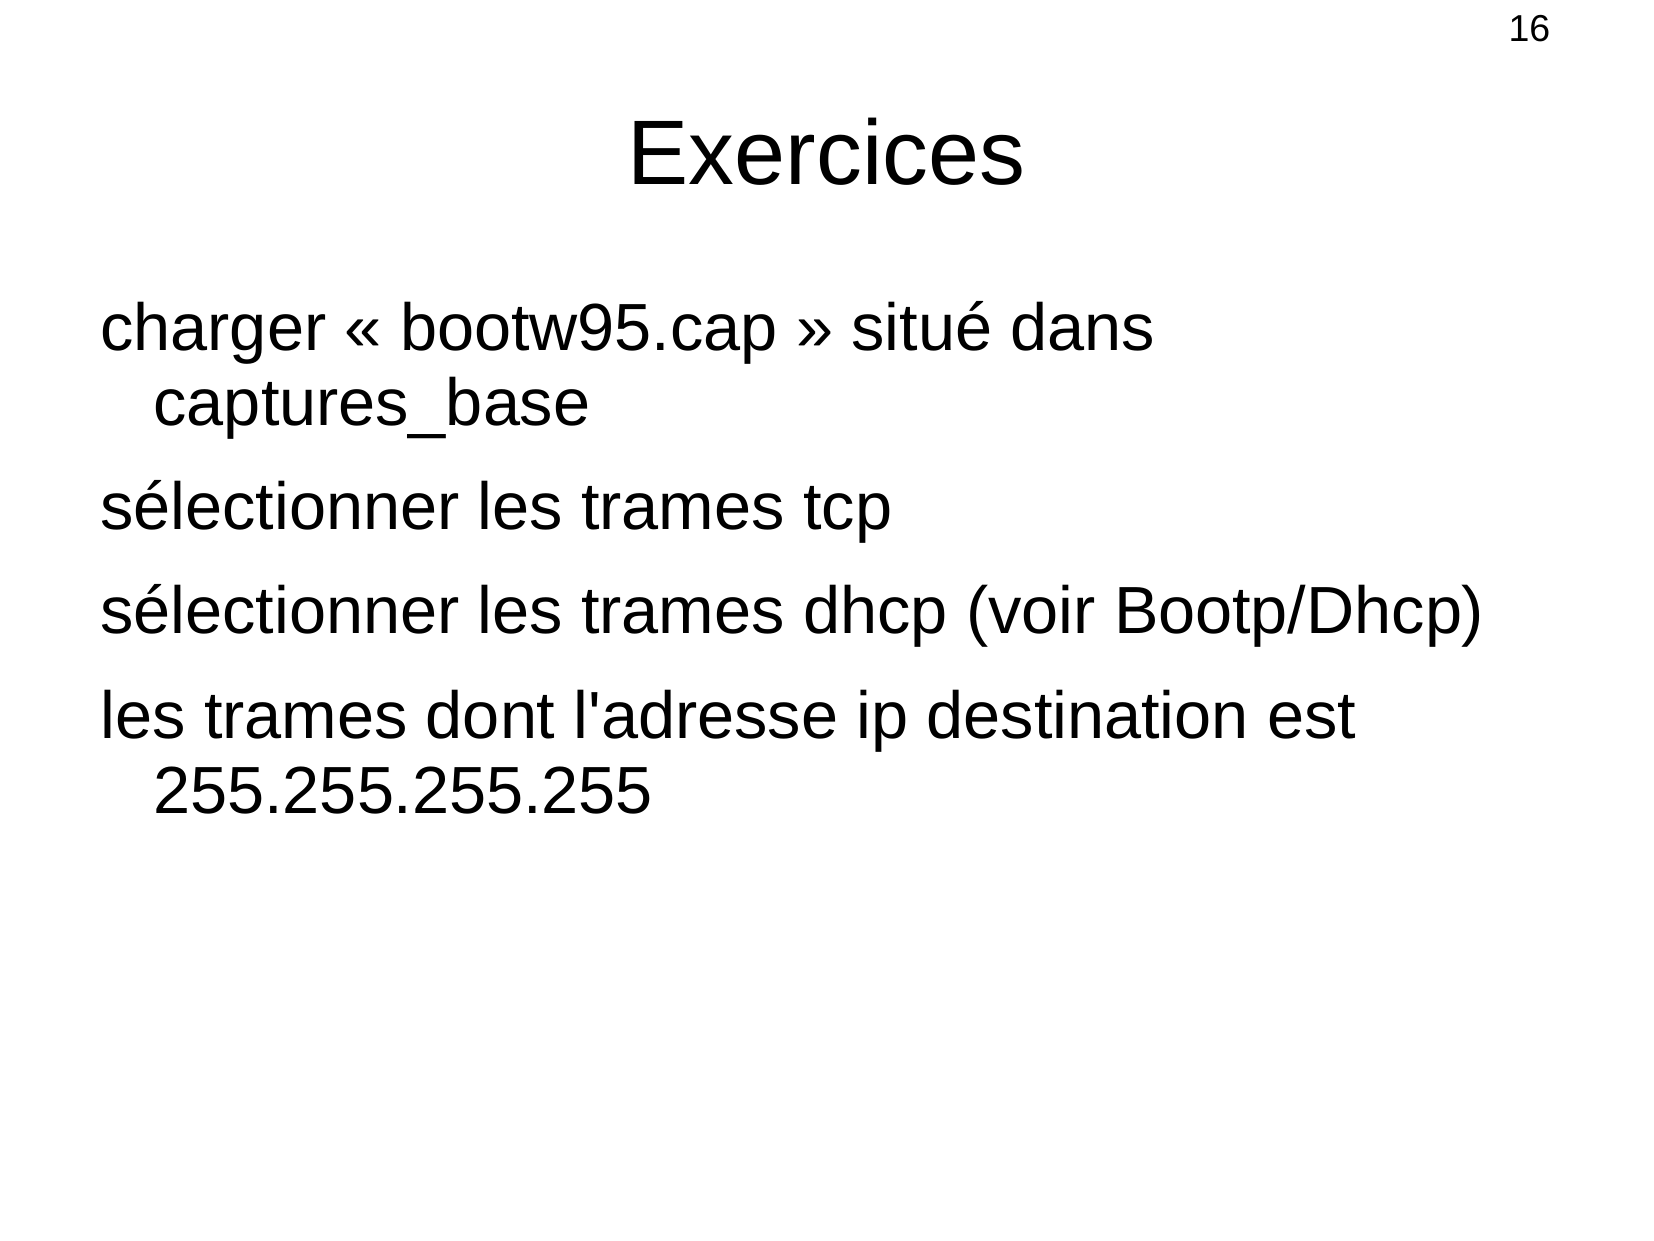

# Exercices
charger « bootw95.cap » situé dans captures_base
sélectionner les trames tcp
sélectionner les trames dhcp (voir Bootp/Dhcp)
les trames dont l'adresse ip destination est 255.255.255.255